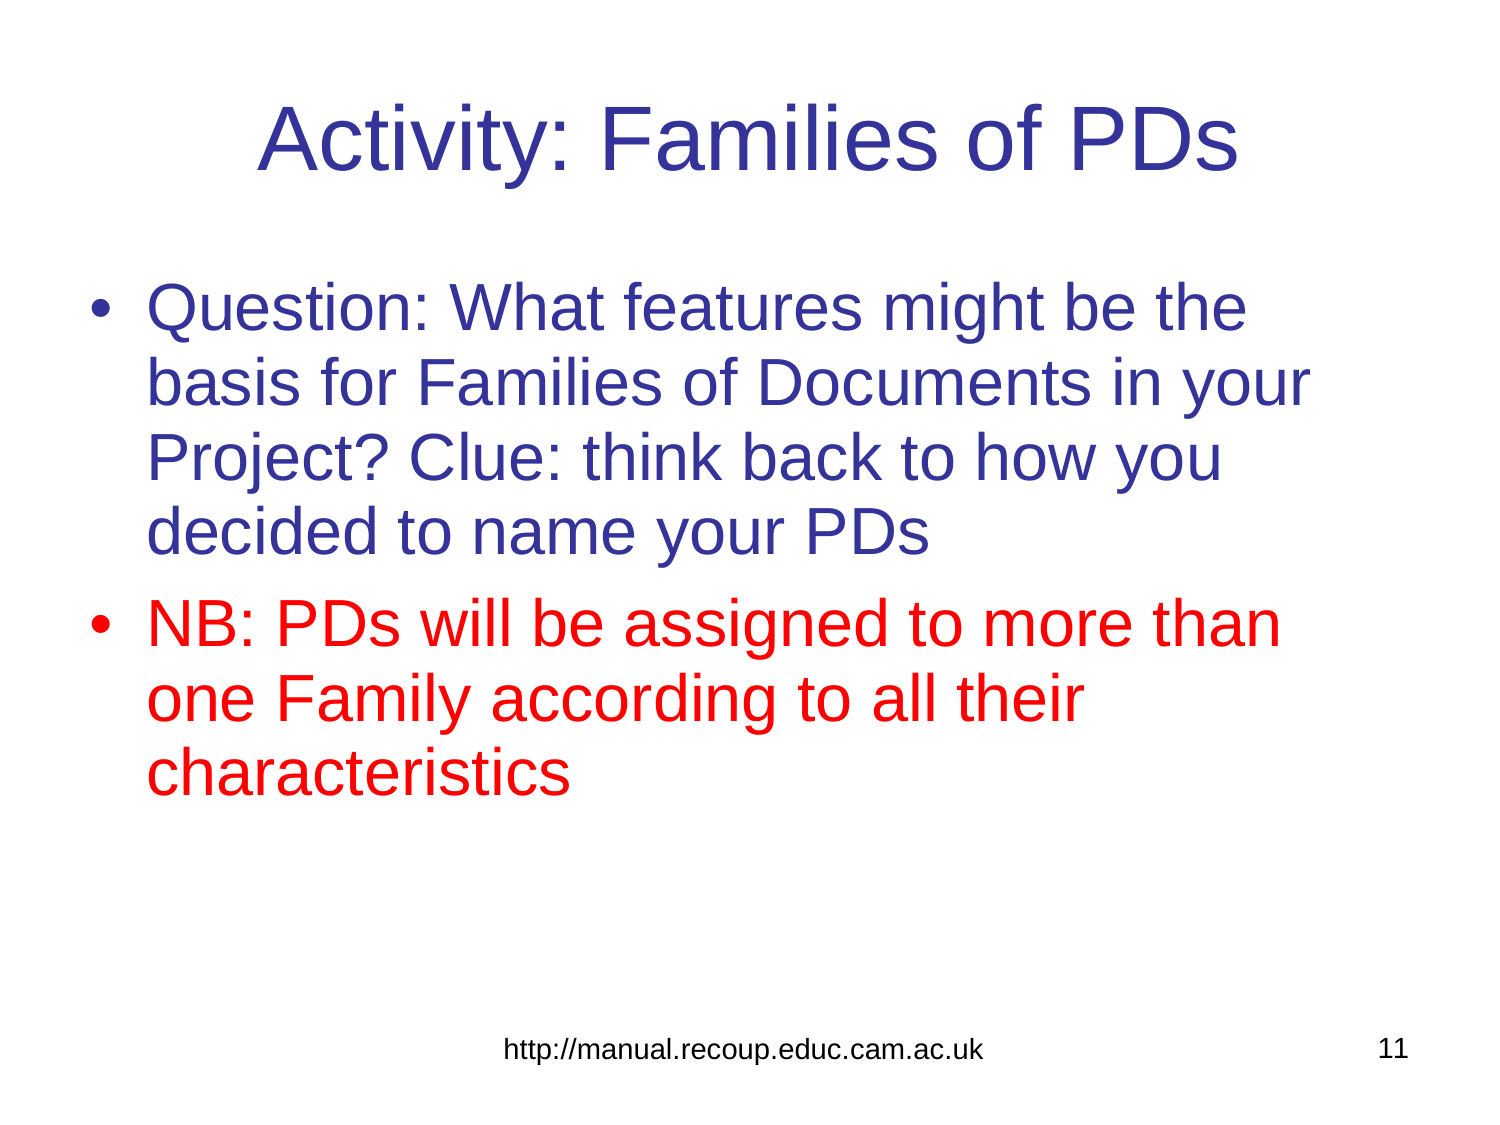

# Activity: Families of PDs
Question: What features might be the basis for Families of Documents in your Project? Clue: think back to how you decided to name your PDs
NB: PDs will be assigned to more than one Family according to all their characteristics
11
http://manual.recoup.educ.cam.ac.uk